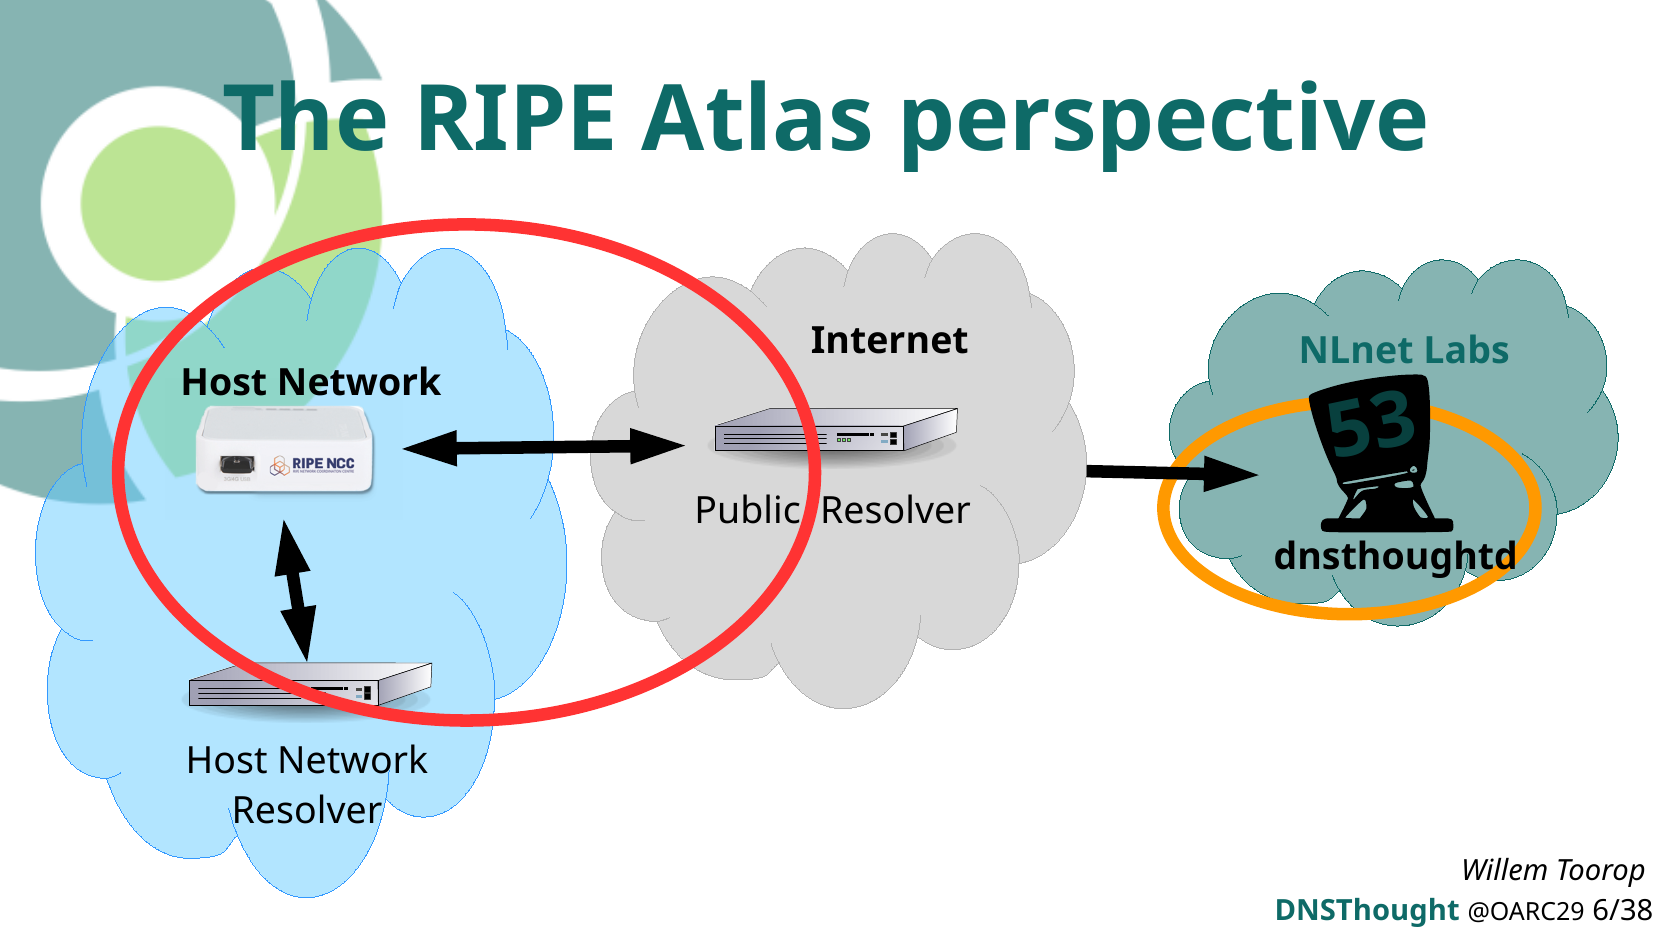

# The RIPE Atlas perspective
Internet
Host Network
NLnet Labs
dnsthoughtd
Public Resolver
Host Network
Resolver
6